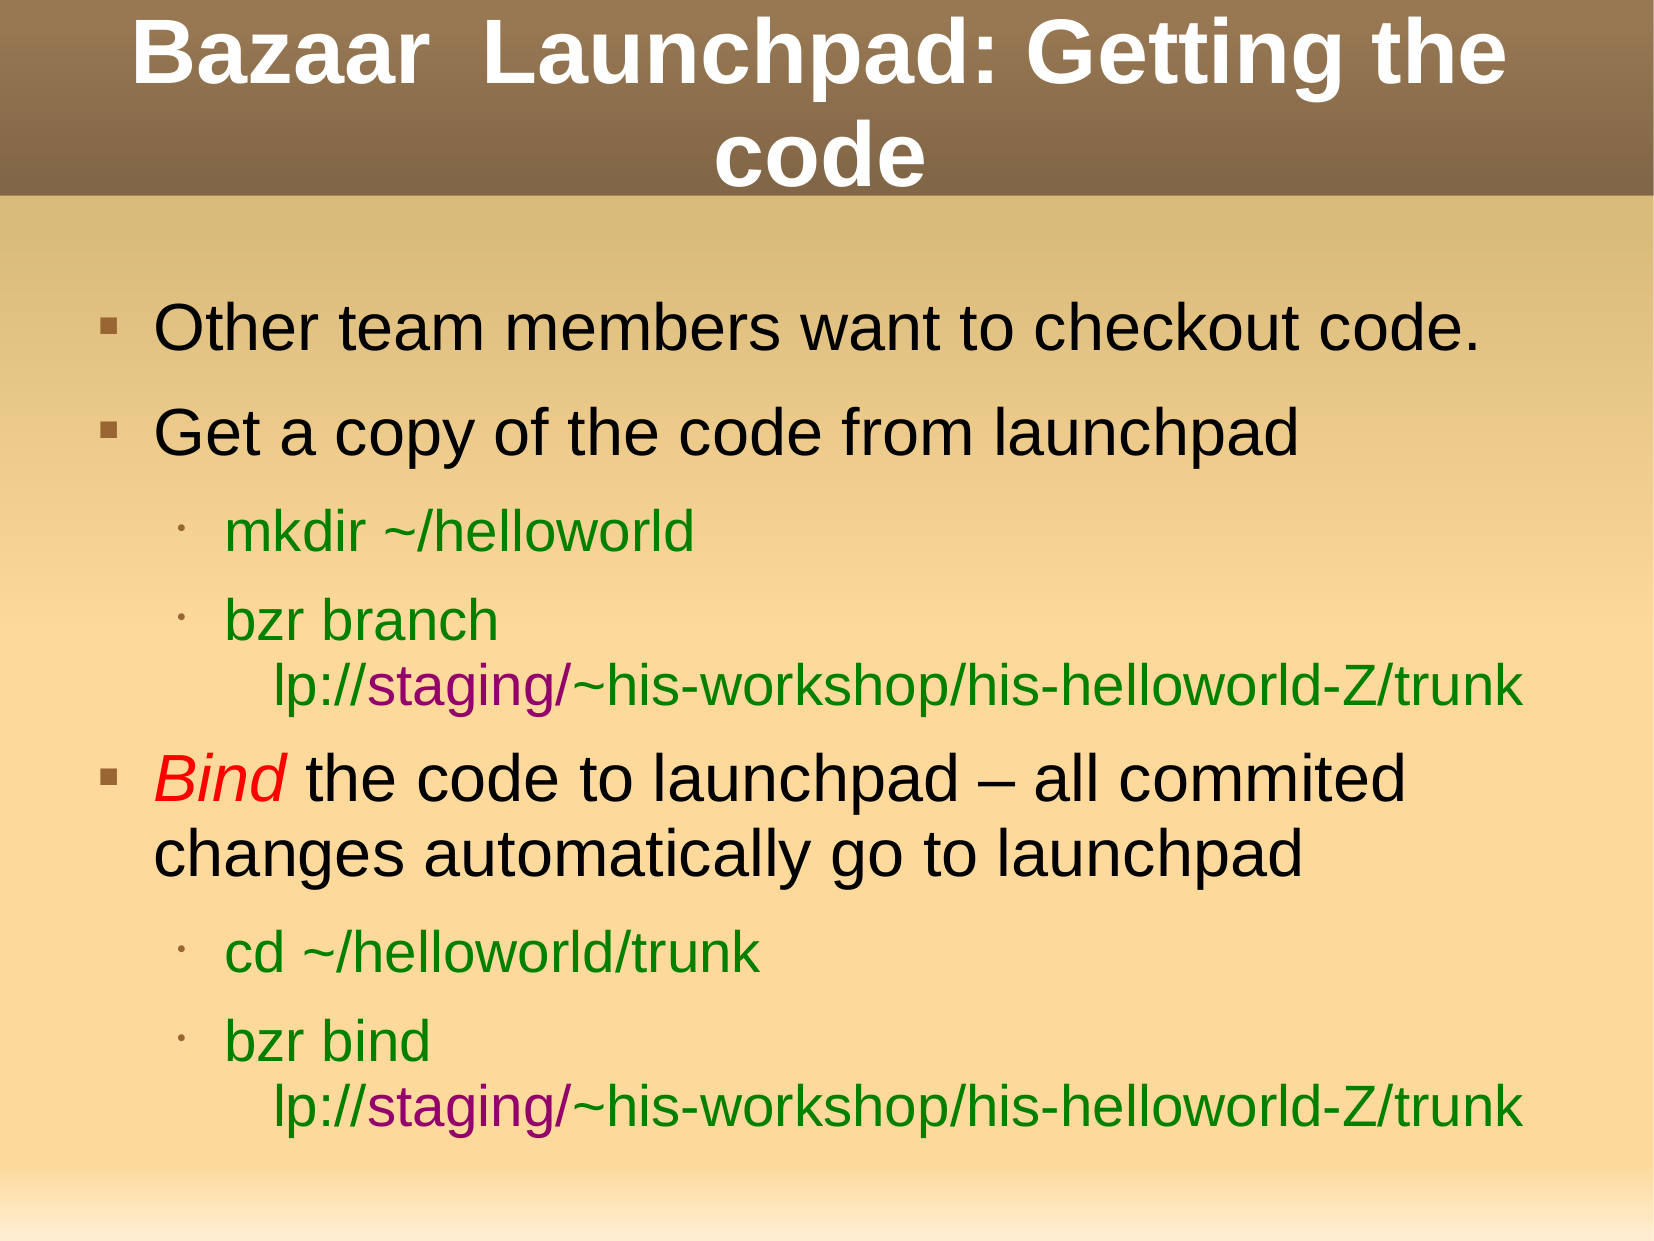

# Bazaar Launchpad: Getting the code
Other team members want to checkout code.
Get a copy of the code from launchpad
mkdir ~/helloworld
bzr branch
 lp://staging/~his-workshop/his-helloworld-Z/trunk
Bind the code to launchpad – all commited changes automatically go to launchpad
cd ~/helloworld/trunk
bzr bind
 lp://staging/~his-workshop/his-helloworld-Z/trunk